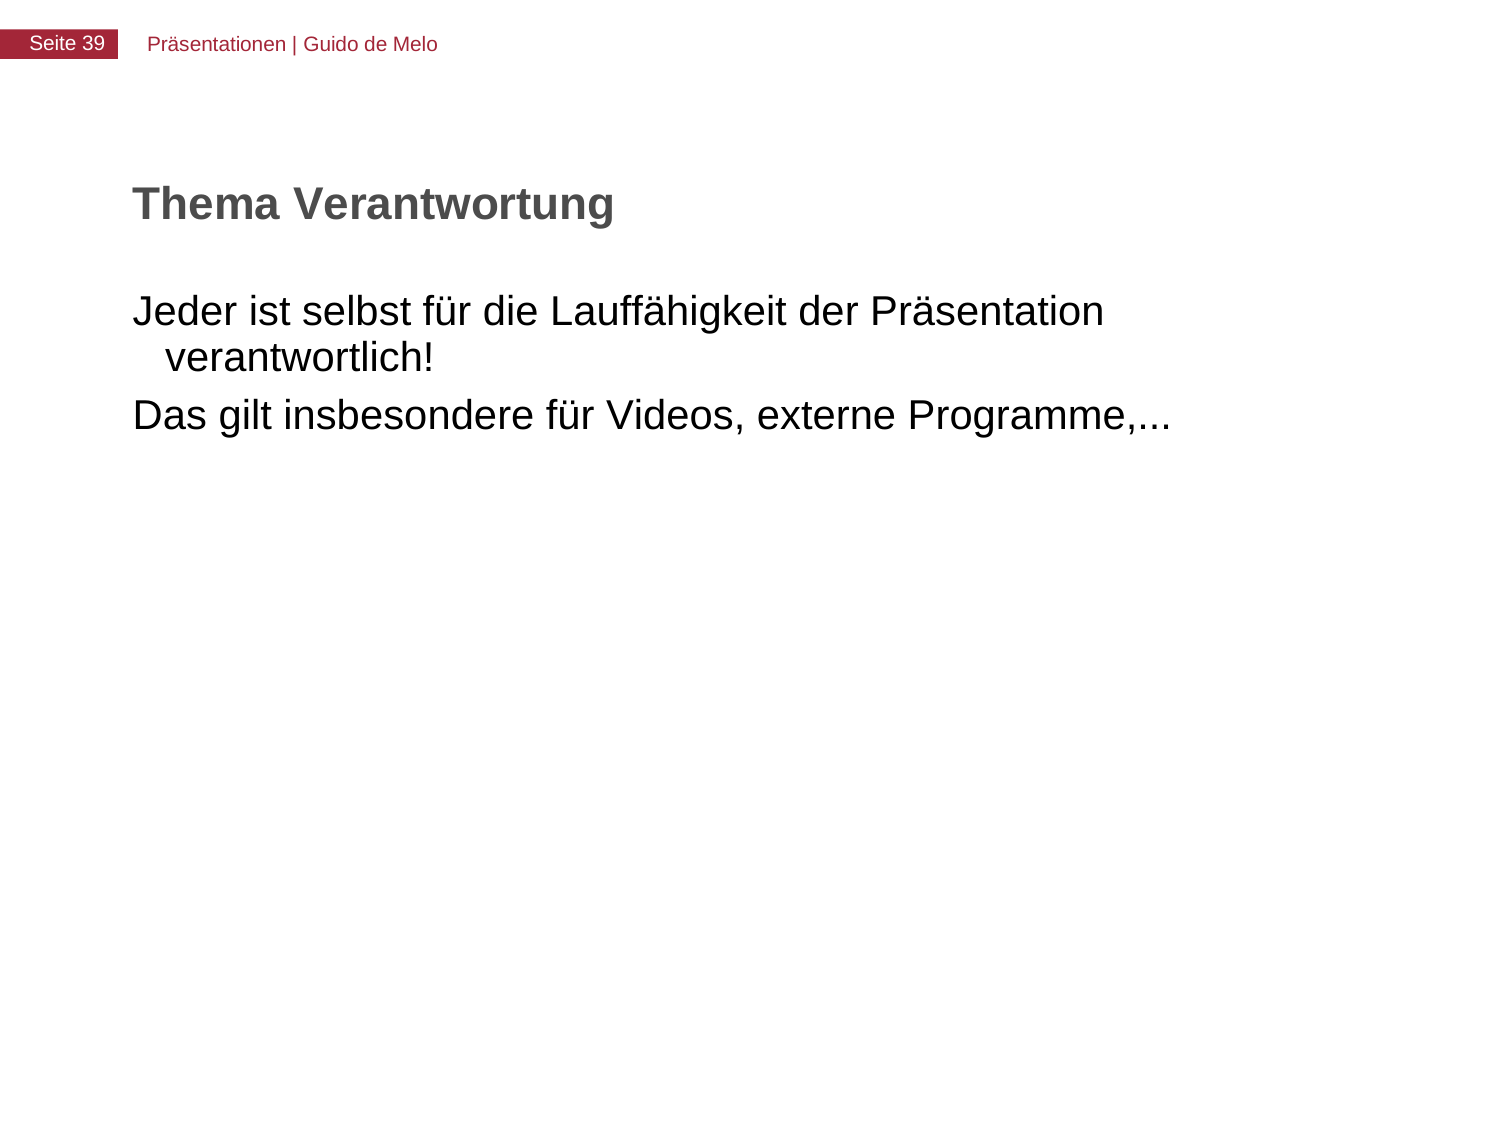

# Thema Verantwortung
Jeder ist selbst für die Lauffähigkeit der Präsentation verantwortlich!
Das gilt insbesondere für Videos, externe Programme,...